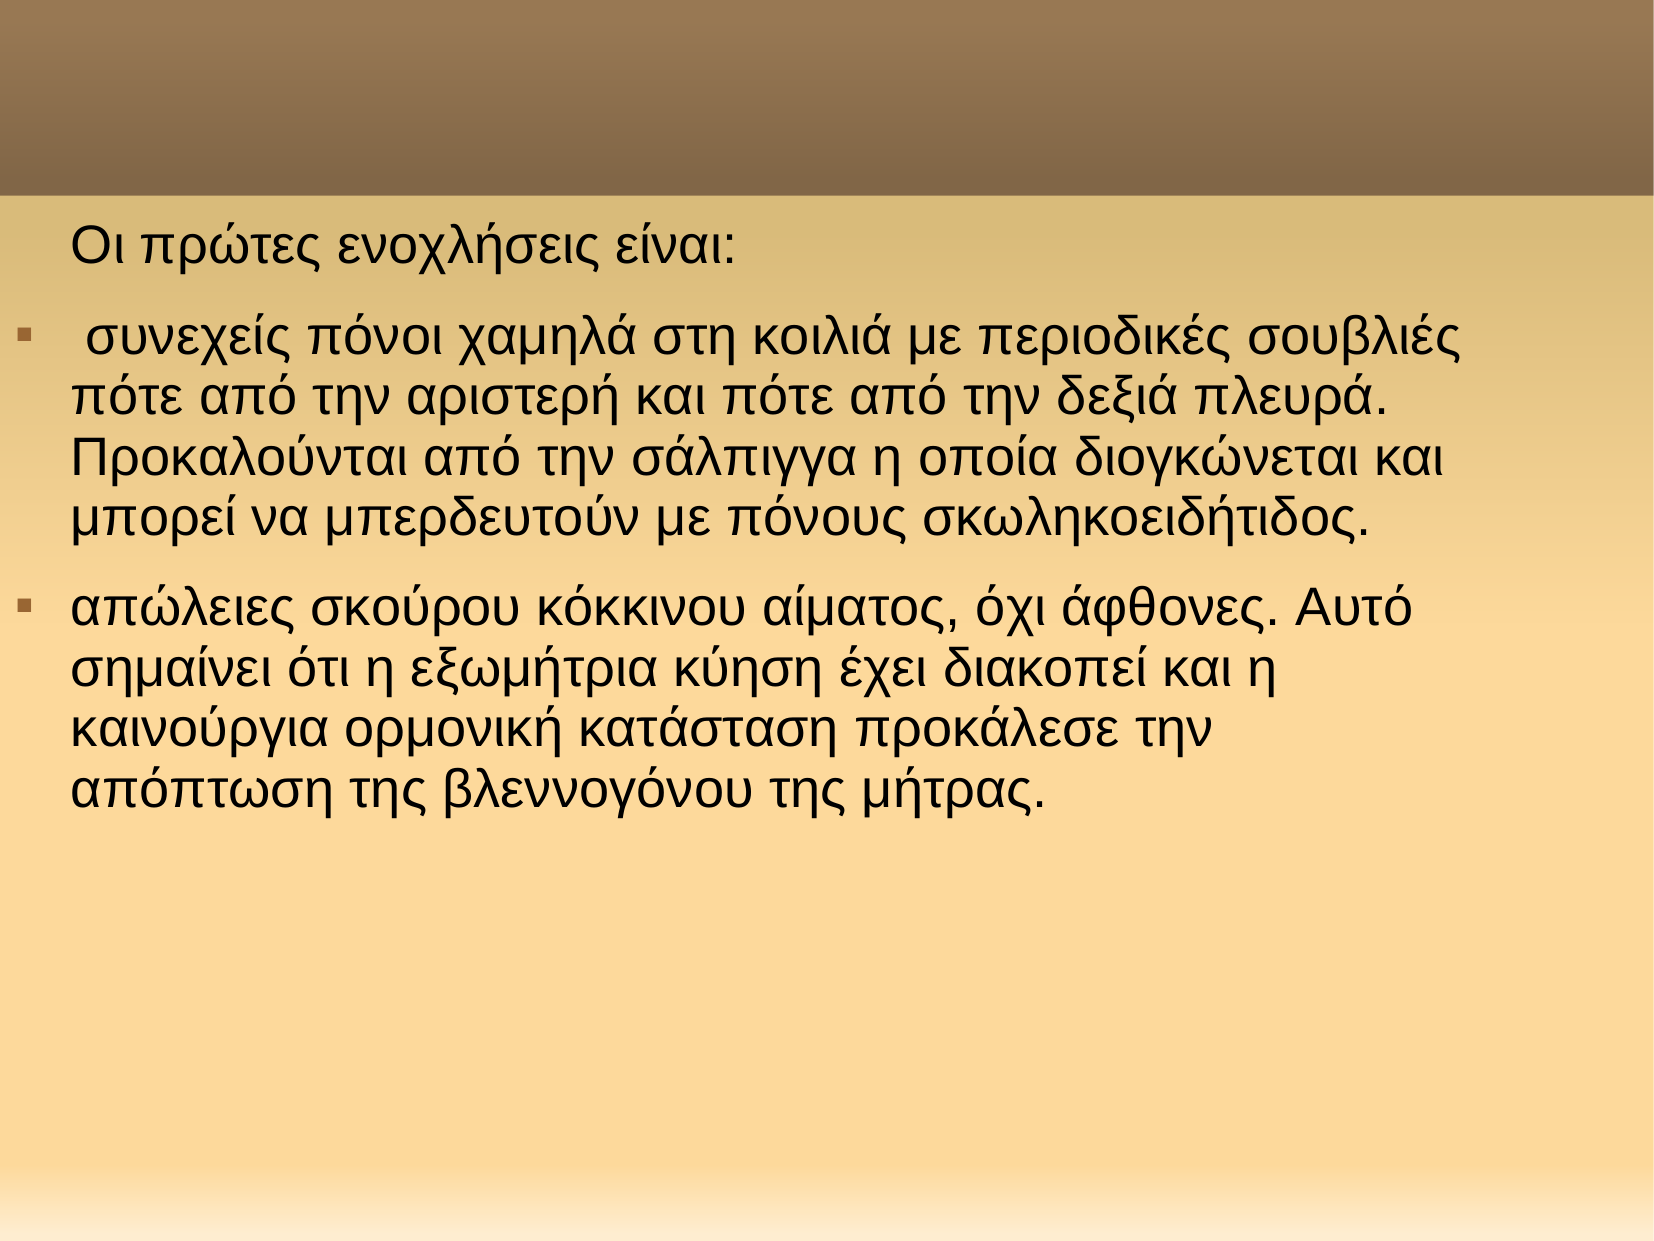

# Οι πρώτες ενοχλήσεις είναι:
 συνεχείς πόνοι χαμηλά στη κοιλιά με περιοδικές σουβλιές πότε από την αριστερή και πότε από την δεξιά πλευρά. Προκαλούνται από την σάλπιγγα η οποία διογκώνεται και μπορεί να μπερδευτούν με πόνους σκωληκοειδήτιδος.
απώλειες σκούρου κόκκινου αίματος, όχι άφθονες. Αυτό σημαίνει ότι η εξωμήτρια κύηση έχει διακοπεί και η καινούργια ορμονική κατάσταση προκάλεσε την απόπτωση της βλεννογόνου της μήτρας.